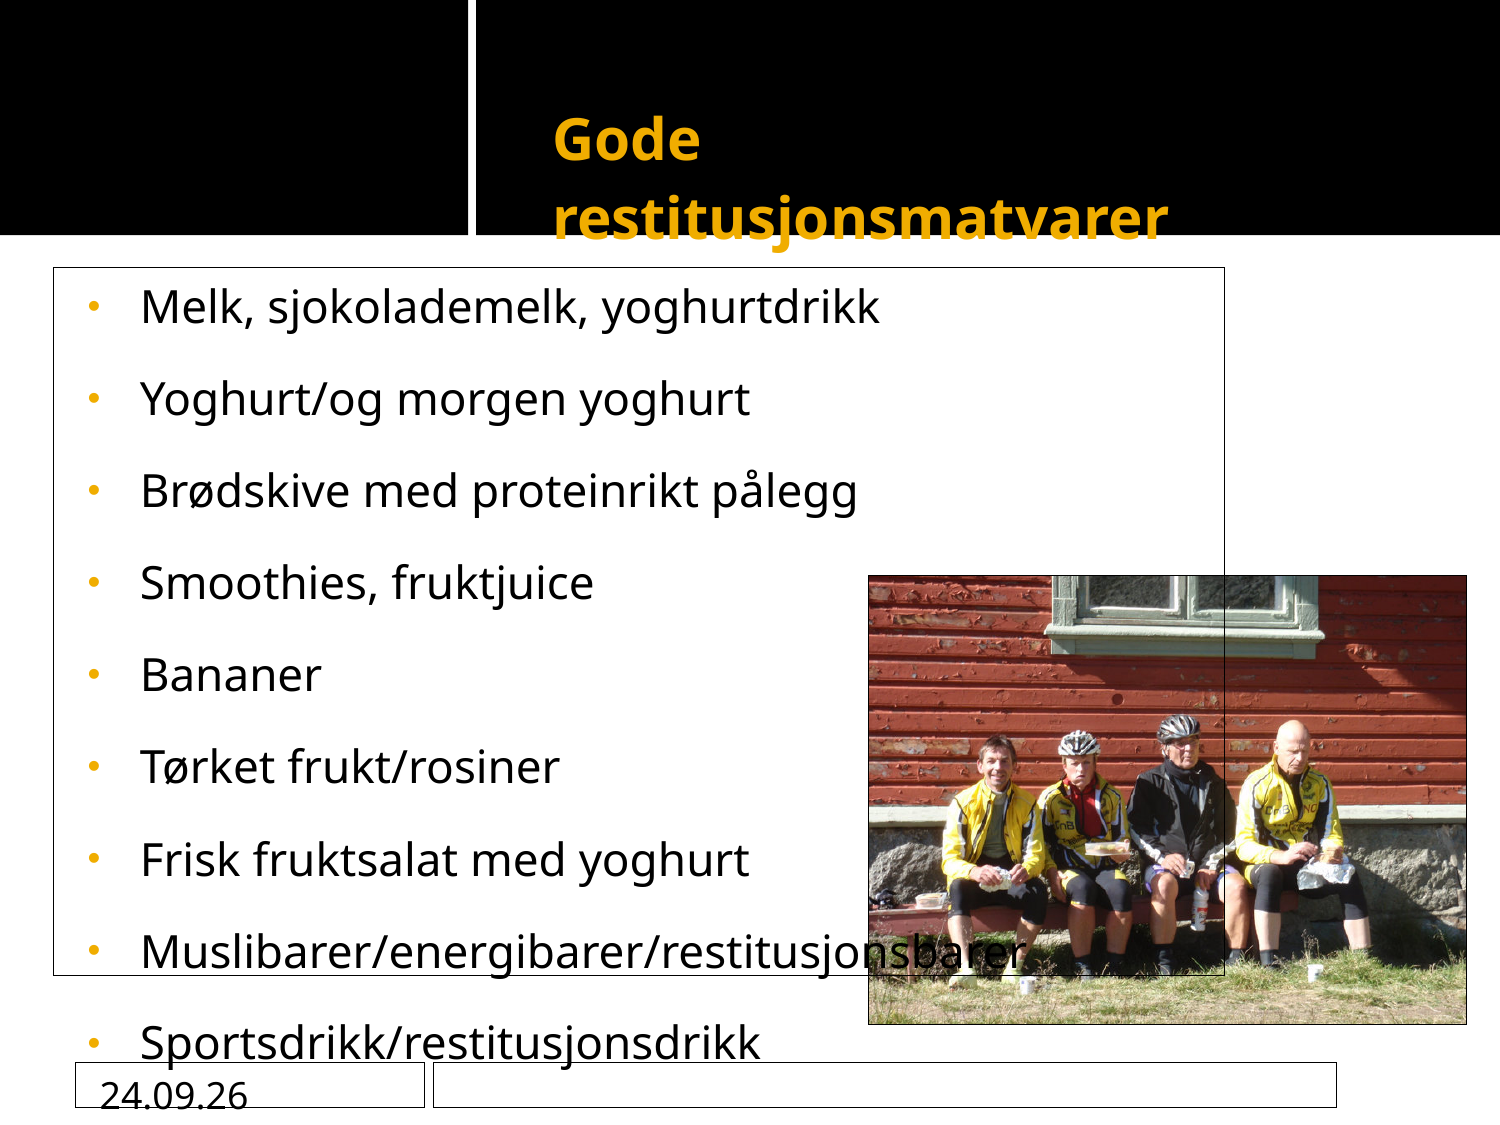

# Gode restitusjonsmatvarer
Melk, sjokolademelk, yoghurtdrikk
Yoghurt/og morgen yoghurt
Brødskive med proteinrikt pålegg
Smoothies, fruktjuice
Bananer
Tørket frukt/rosiner
Frisk fruktsalat med yoghurt
Muslibarer/energibarer/restitusjonsbarer
Sportsdrikk/restitusjonsdrikk
+ mye væske